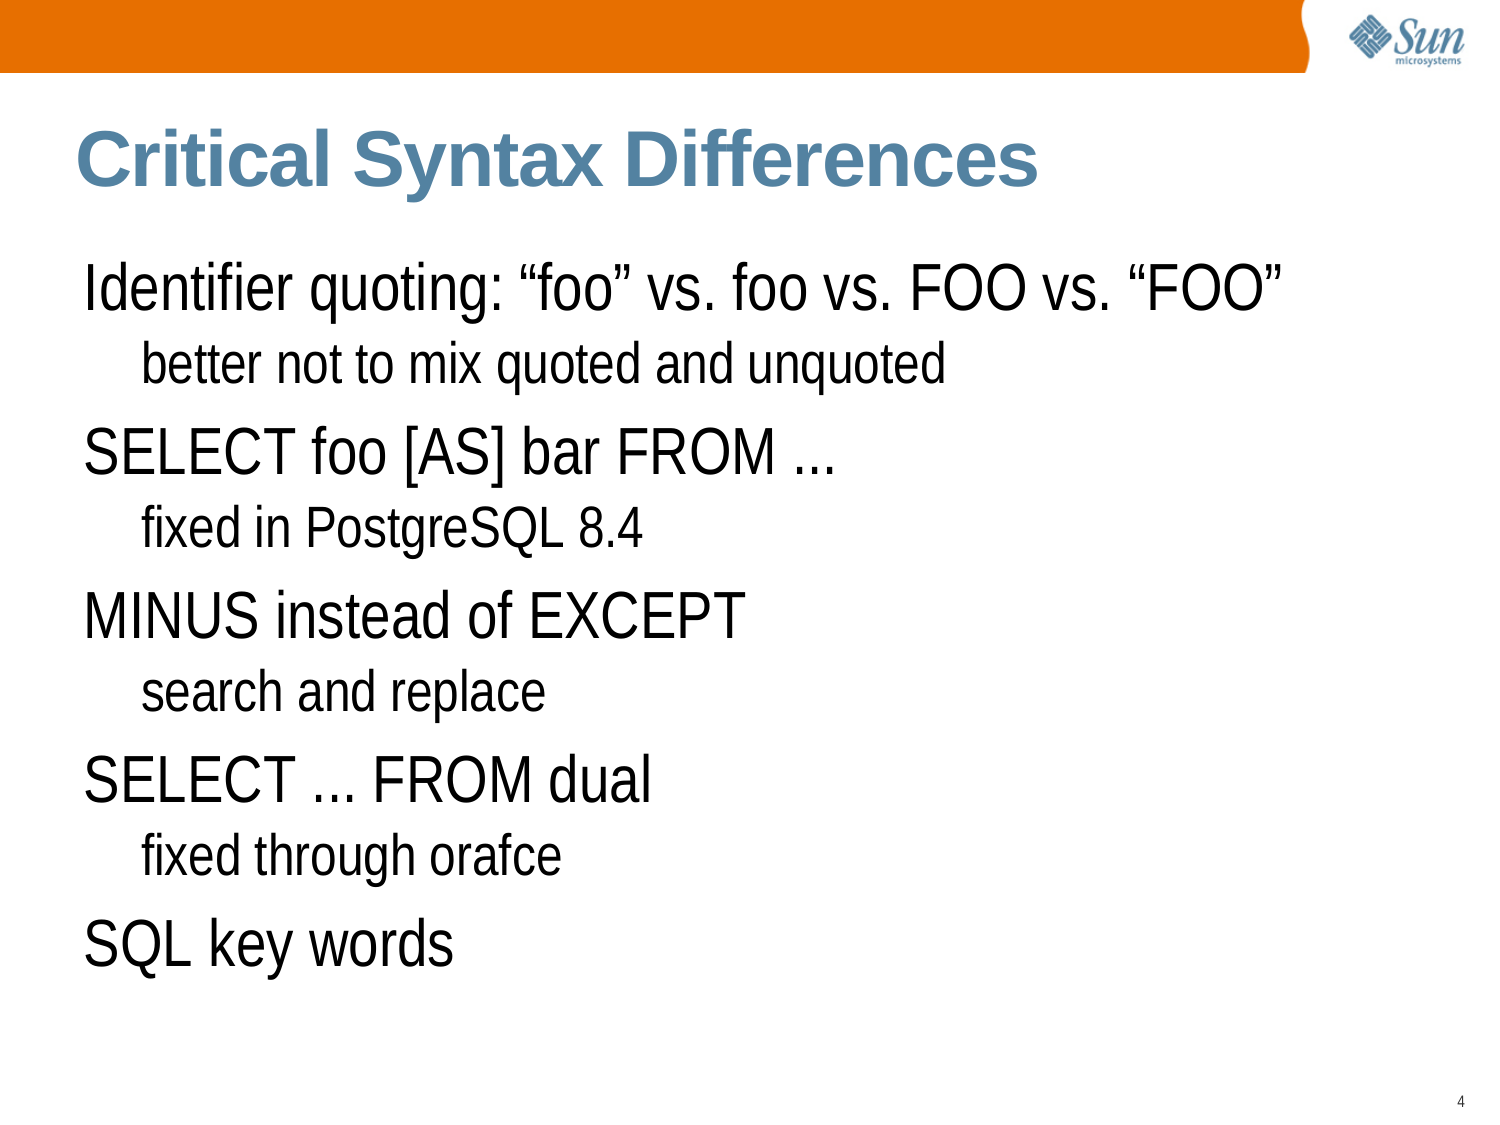

# Critical Syntax Differences
Identifier quoting: “foo” vs. foo vs. FOO vs. “FOO”
better not to mix quoted and unquoted
SELECT foo [AS] bar FROM ...
fixed in PostgreSQL 8.4
MINUS instead of EXCEPT
search and replace
SELECT ... FROM dual
fixed through orafce
SQL key words